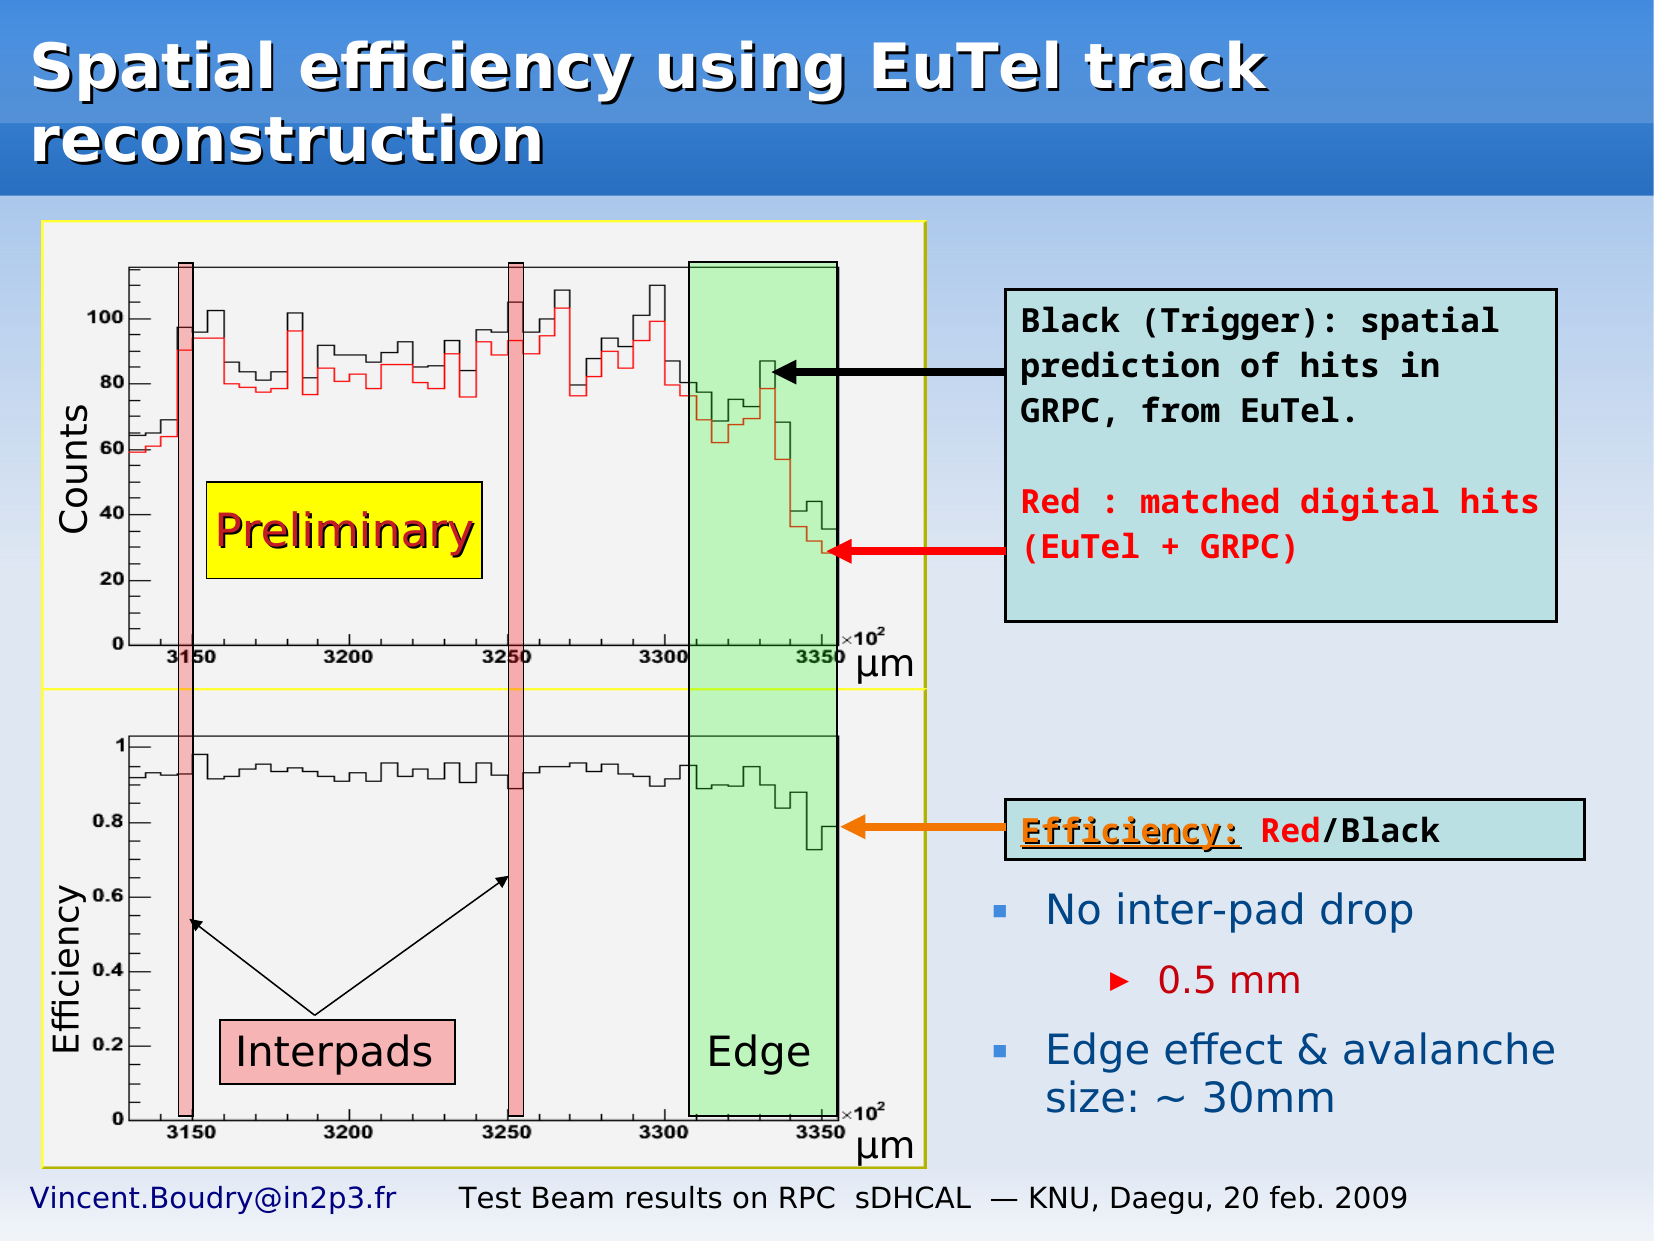

# Spatial efficiency using EuTel track reconstruction
Black (Trigger): spatial prediction of hits in GRPC, from EuTel.
Red : matched digital hits (EuTel + GRPC)
Counts
Preliminary
µm
Efficiency: Red/Black
No inter-pad drop
0.5 mm
Edge effect & avalanche size: ~ 30mm
Efficiency
Interpads
Edge
µm
Vincent.Boudry@in2p3.fr
Test Beam results on RPC sDHCAL — KNU, Daegu, 20 feb. 2009